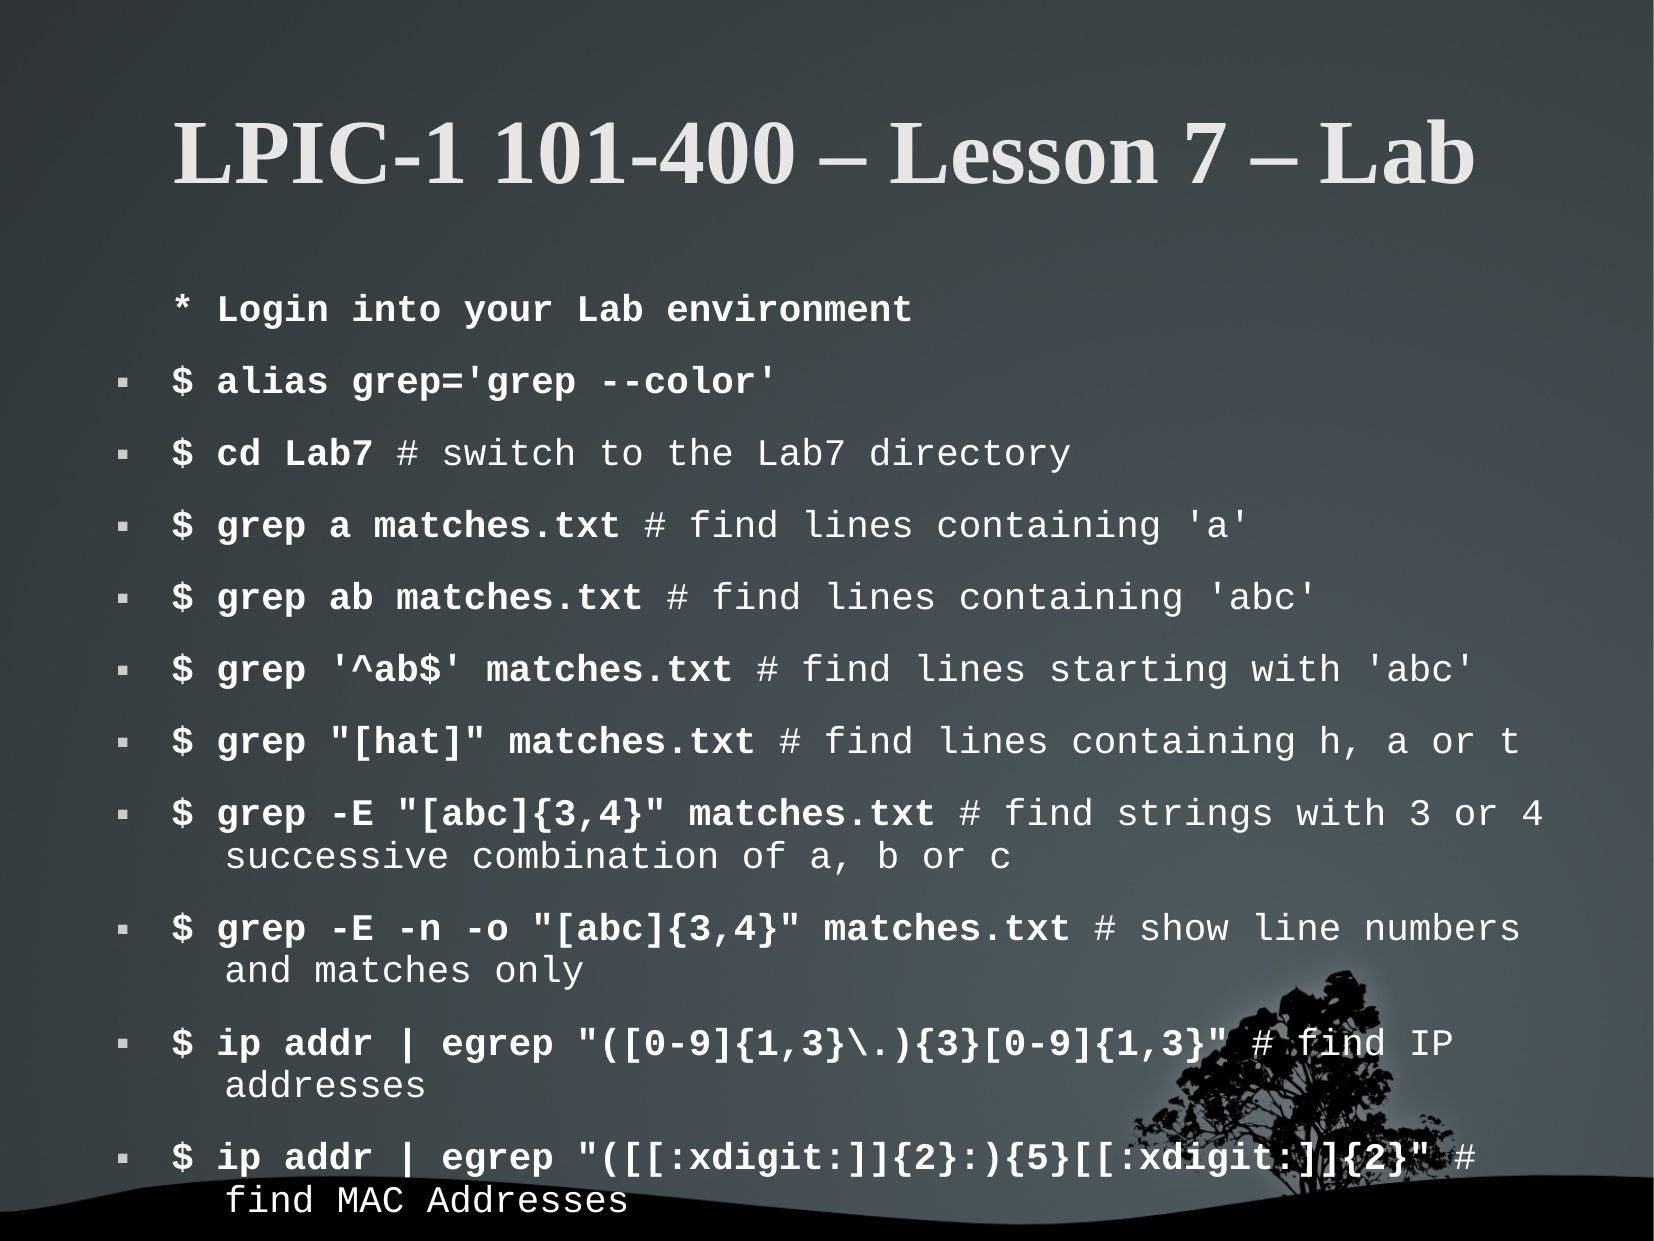

# LPIC-1 101-400 – Lesson 7 – Lab
* Login into your Lab environment
$ alias grep='grep --color'
$ cd Lab7 # switch to the Lab7 directory
$ grep a matches.txt # find lines containing 'a'
$ grep ab matches.txt # find lines containing 'abc'
$ grep '^ab$' matches.txt # find lines starting with 'abc'
$ grep "[hat]" matches.txt # find lines containing h, a or t
$ grep -E "[abc]{3,4}" matches.txt # find strings with 3 or 4 successive combination of a, b or c
$ grep -E -n -o "[abc]{3,4}" matches.txt # show line numbers and matches only
$ ip addr | egrep "([0-9]{1,3}\.){3}[0-9]{1,3}" # find IP addresses
$ ip addr | egrep "([[:xdigit:]]{2}:){5}[[:xdigit:]]{2}" # find MAC Addresses
$ grep "[[:punct:]]" matches.txt # find punctuation